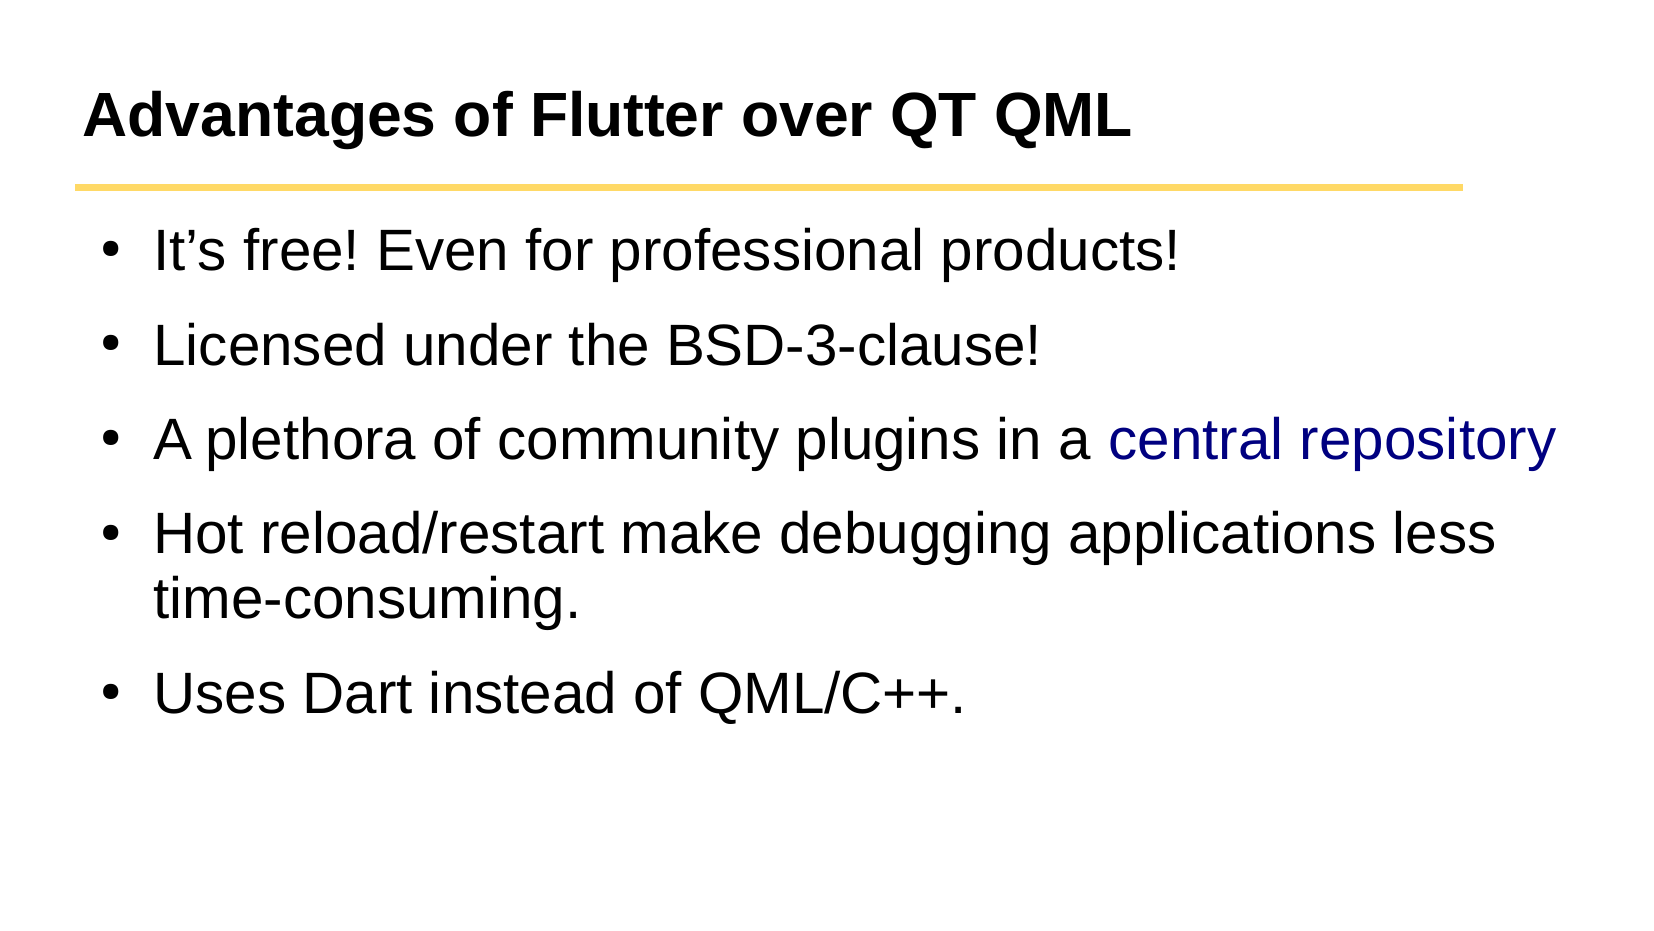

# Advantages of Flutter over QT QML
It’s free! Even for professional products!
Licensed under the BSD-3-clause!
A plethora of community plugins in a central repository
Hot reload/restart make debugging applications less time-consuming.
Uses Dart instead of QML/C++.